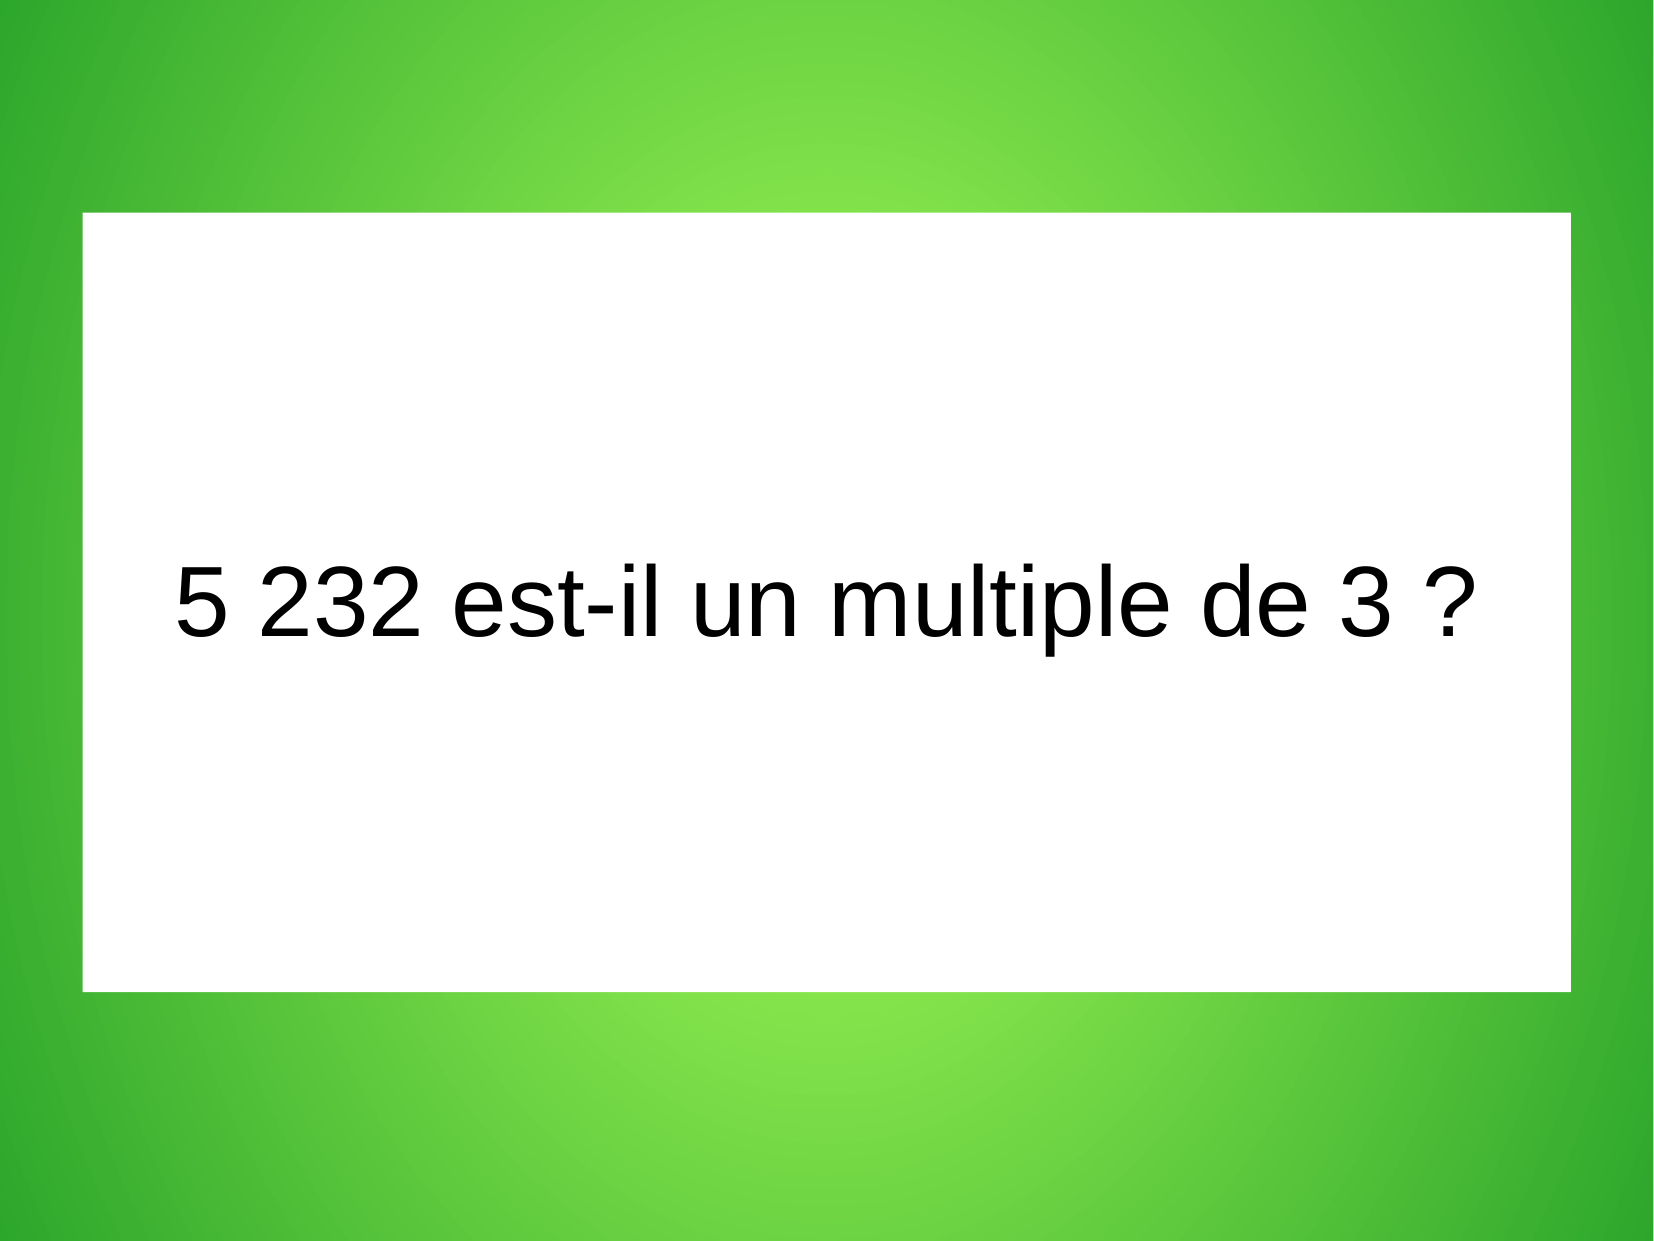

# 5 232 est-il un multiple de 3 ?